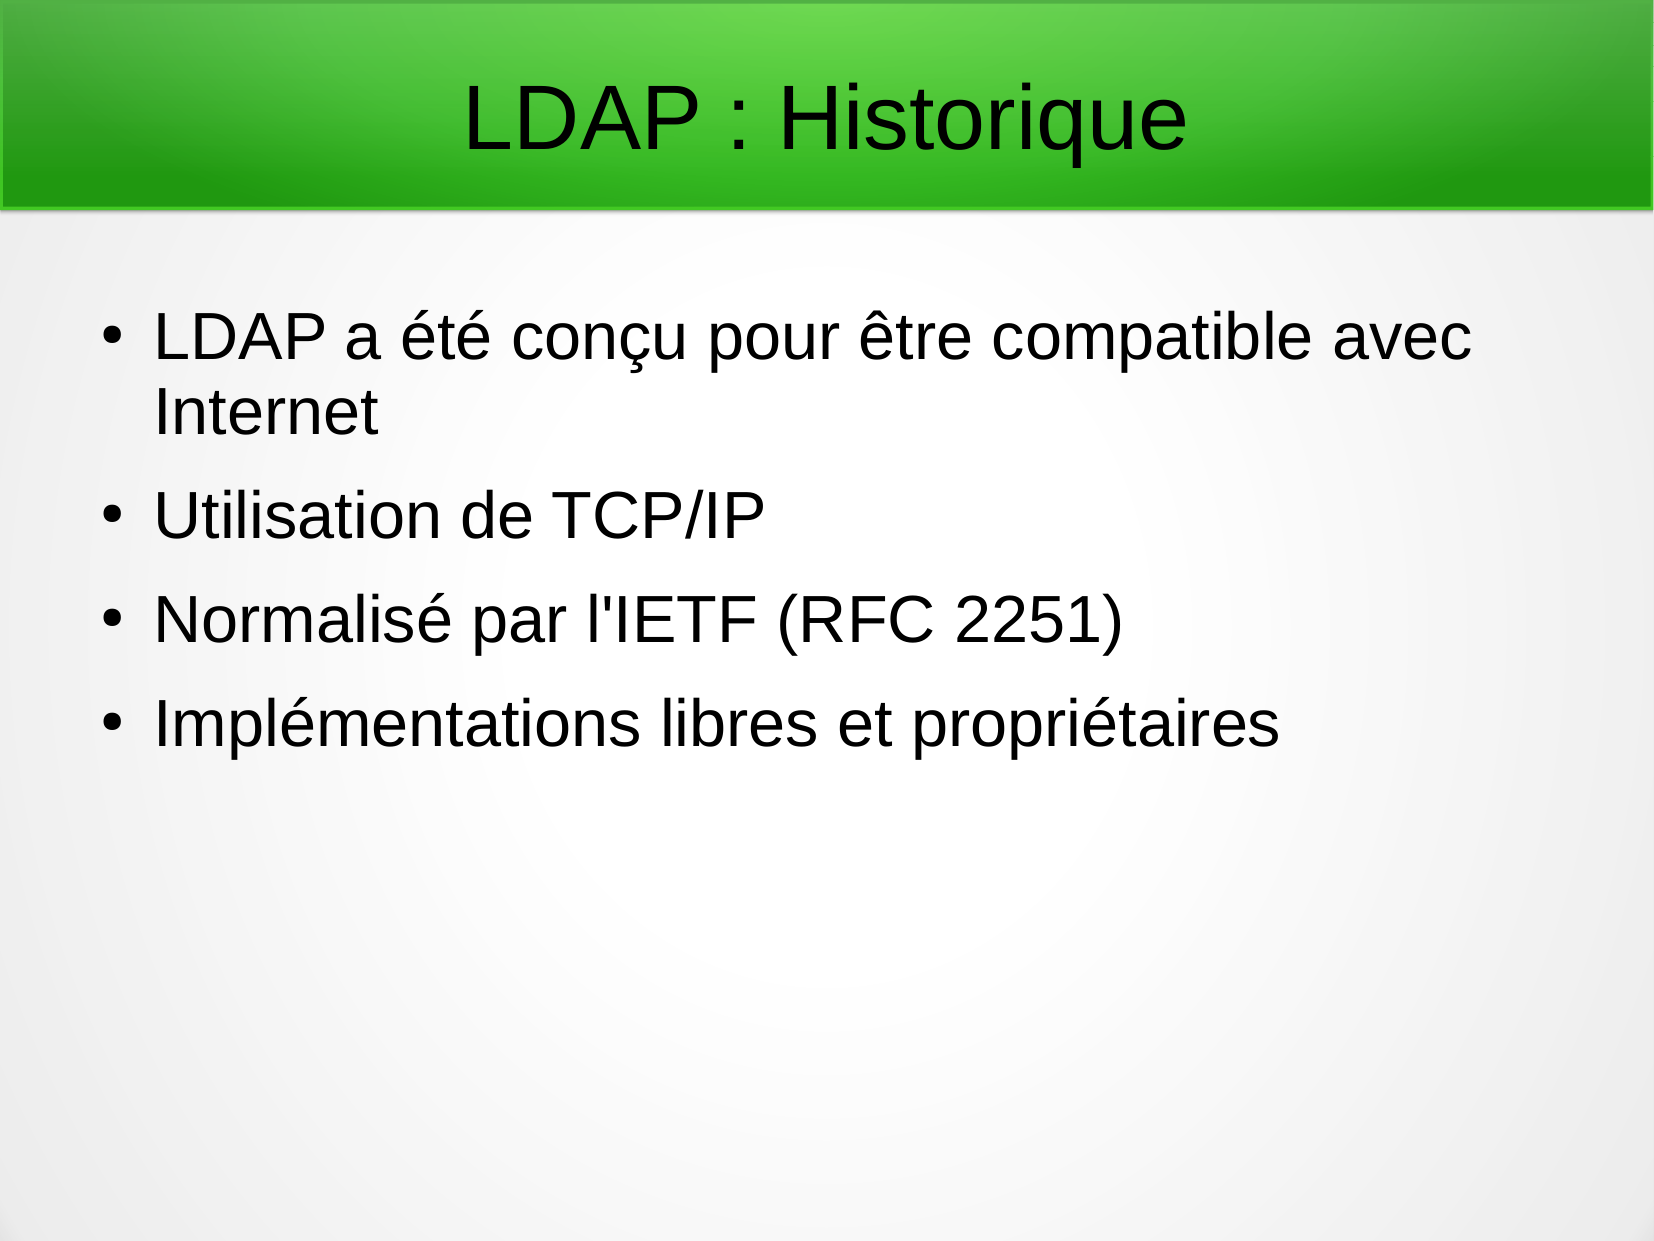

# LDAP : Historique
LDAP a été conçu pour être compatible avec Internet
Utilisation de TCP/IP
Normalisé par l'IETF (RFC 2251)
Implémentations libres et propriétaires